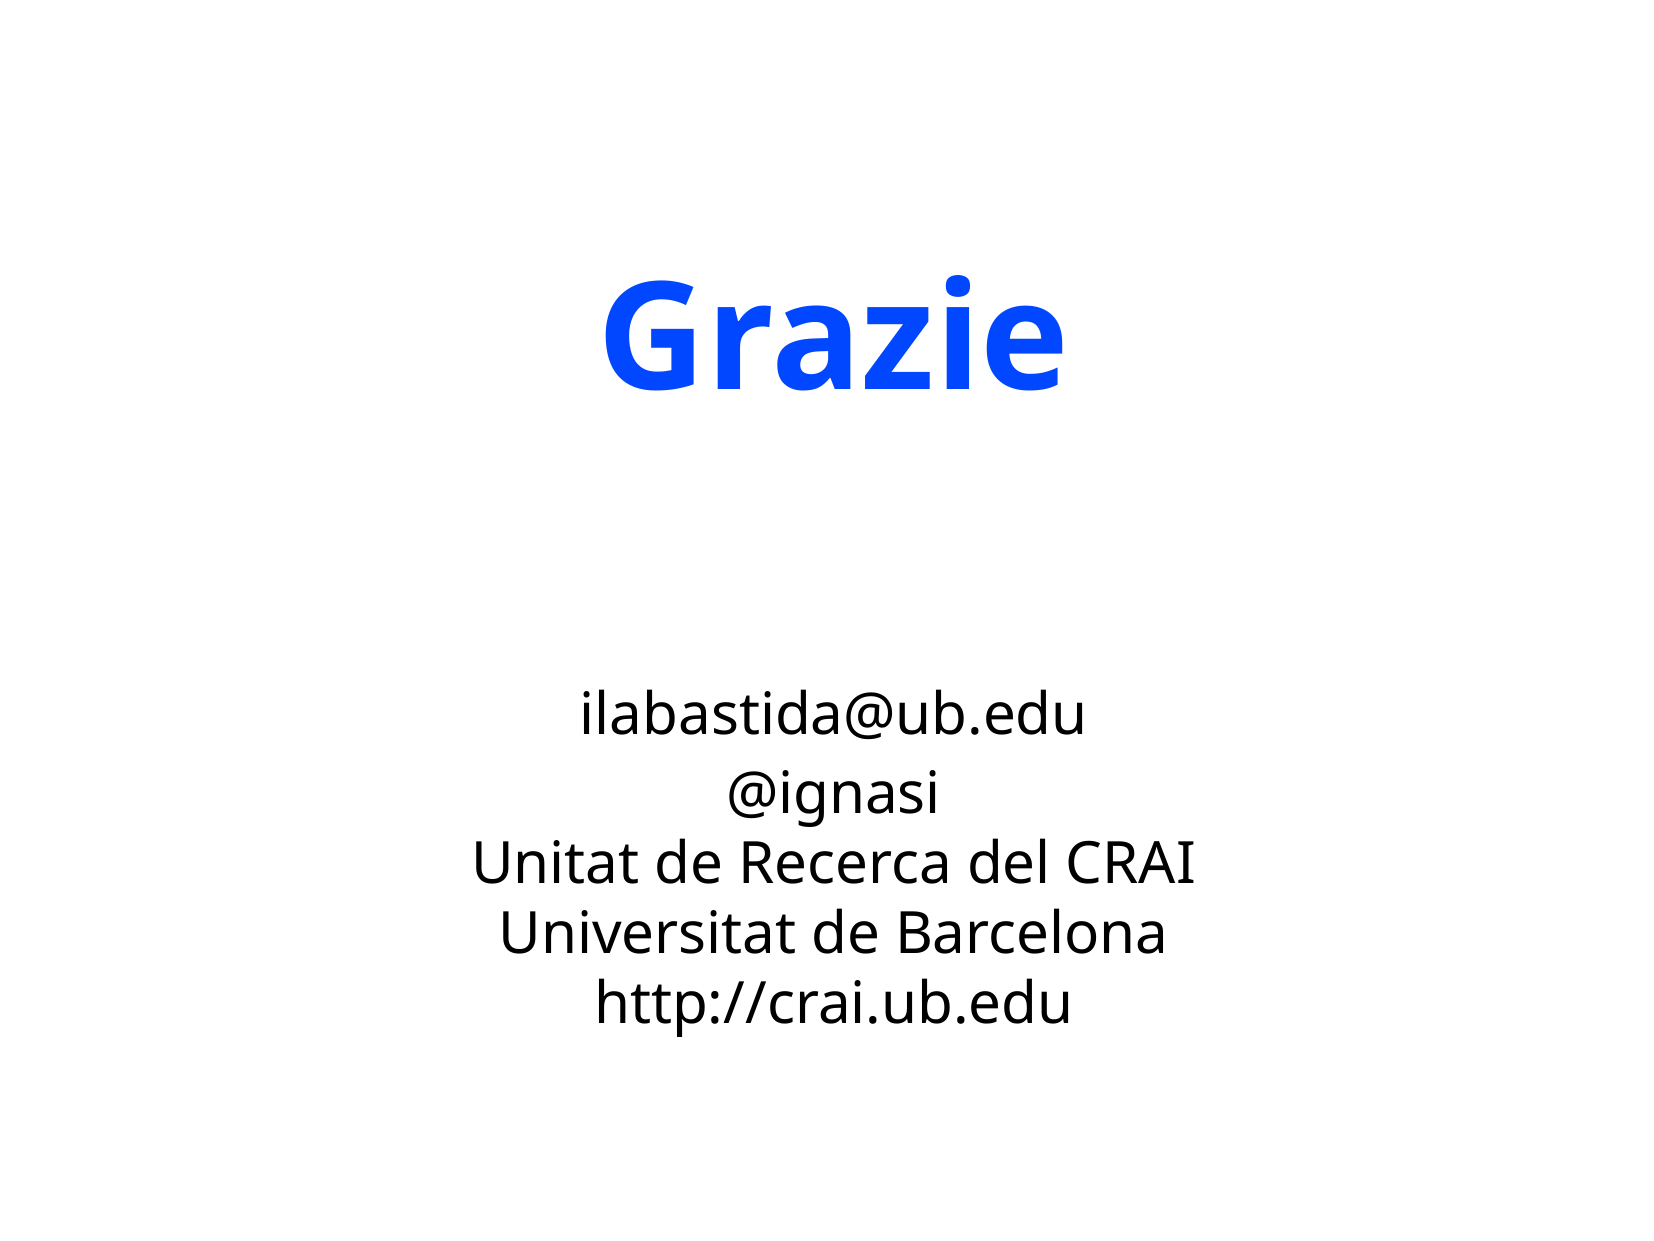

# Grazie
ilabastida@ub.edu
@ignasi
Unitat de Recerca del CRAI
Universitat de Barcelona
http://crai.ub.edu